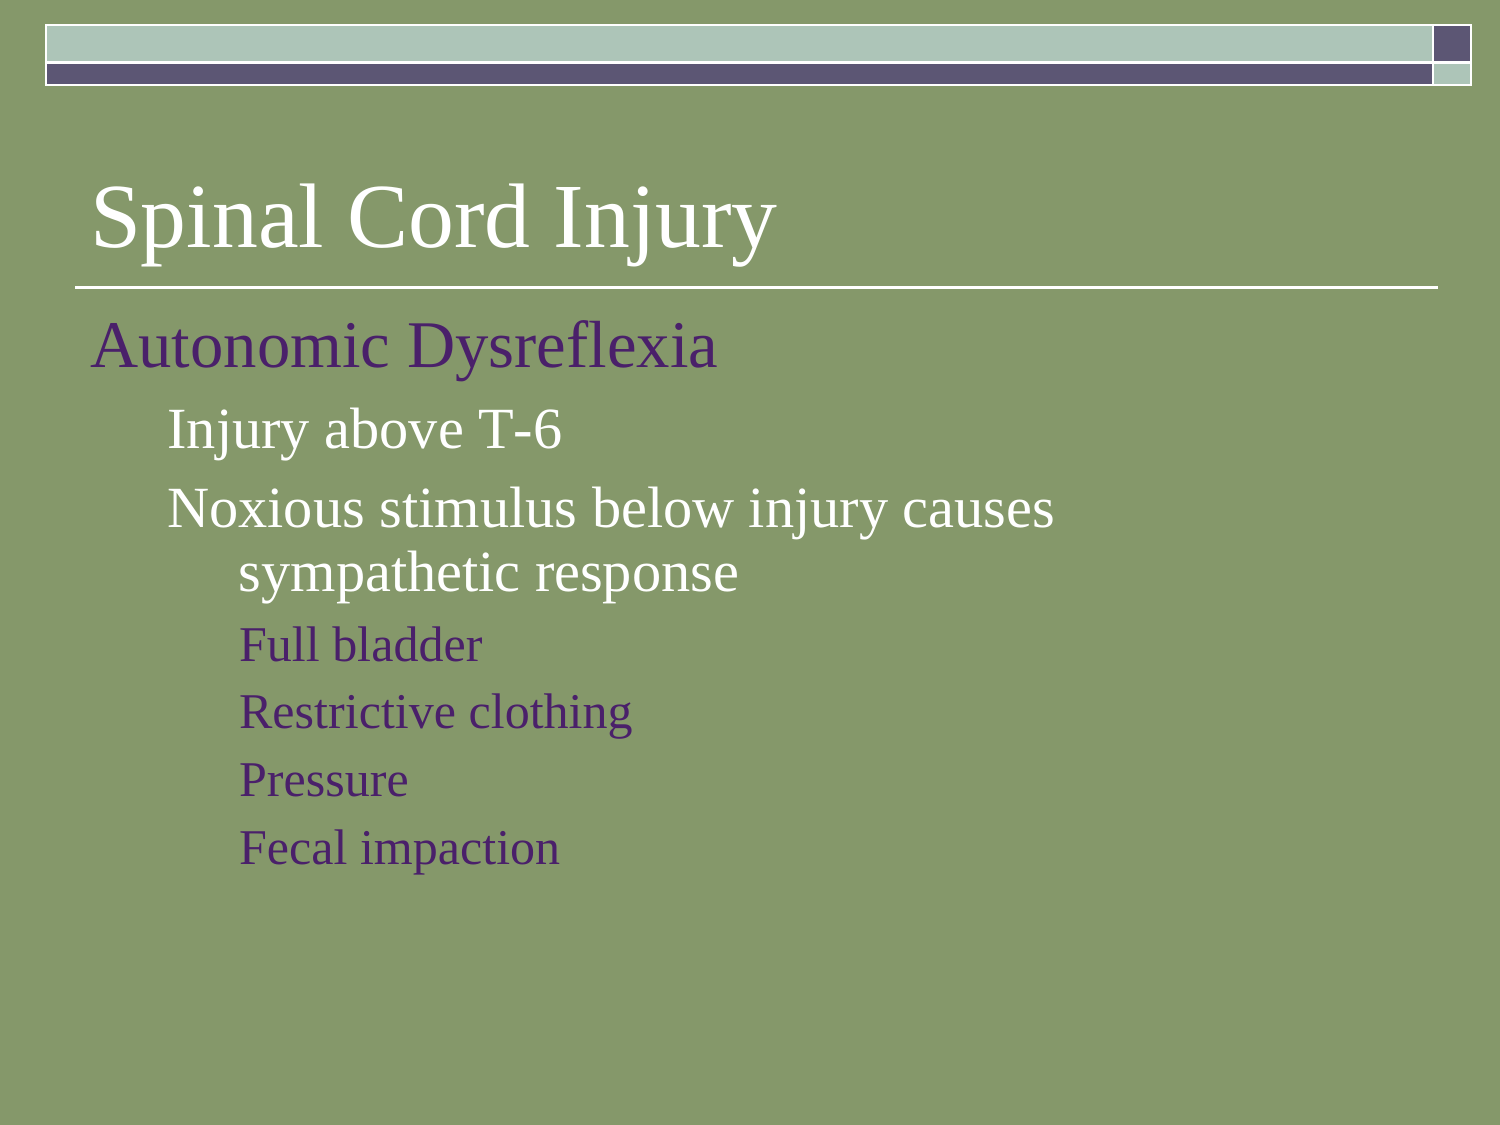

# Spinal Cord Injury
Autonomic Dysreflexia
Injury above T-6
Noxious stimulus below injury causes sympathetic response
Full bladder
Restrictive clothing
Pressure
Fecal impaction